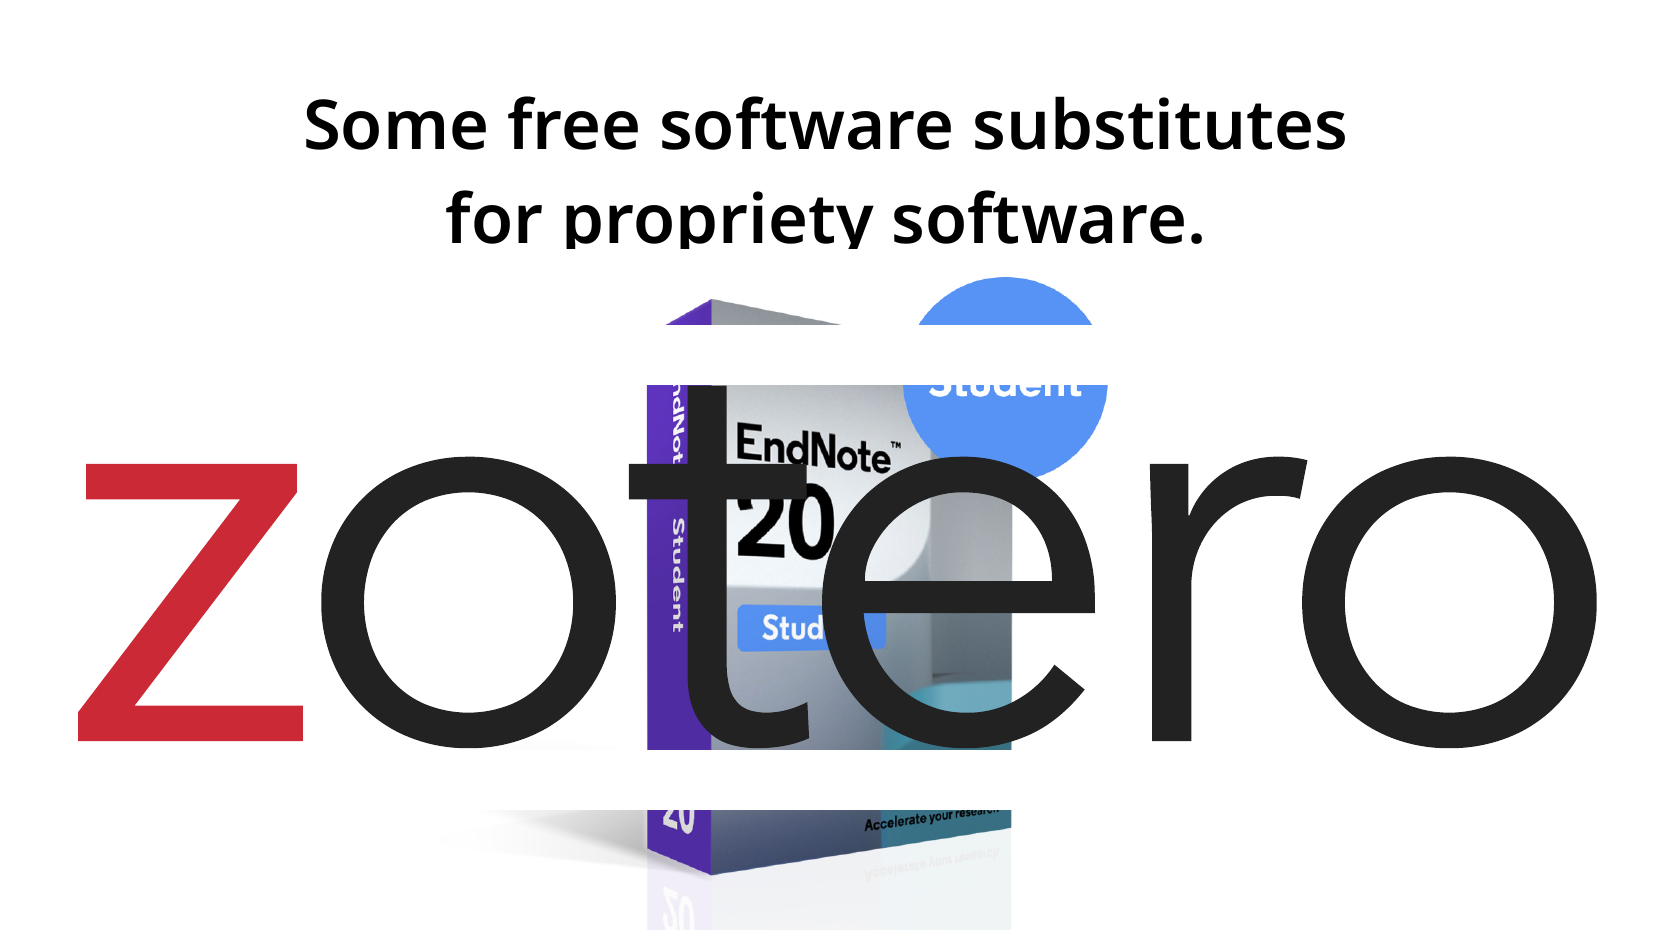

# Some free software substitutes for propriety software.